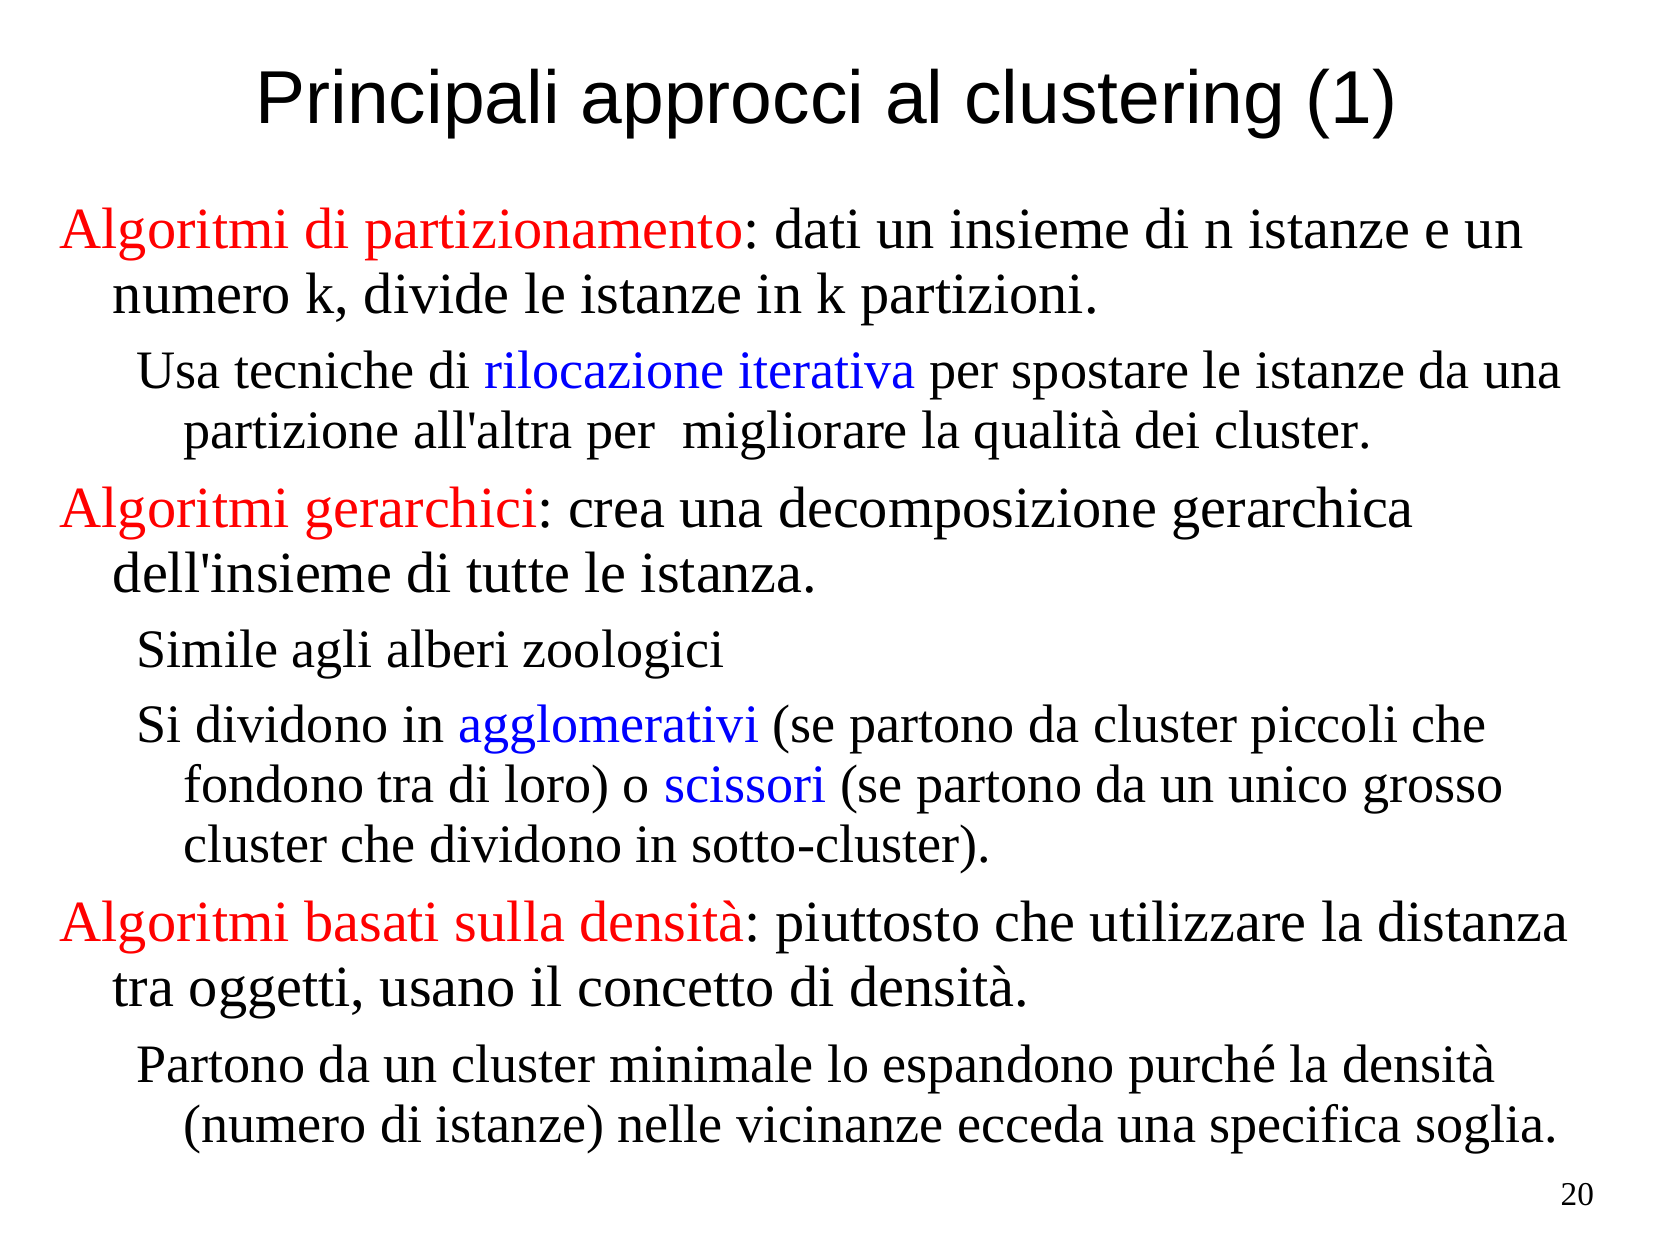

# Principali approcci al clustering (1)
Algoritmi di partizionamento: dati un insieme di n istanze e un numero k, divide le istanze in k partizioni.
Usa tecniche di rilocazione iterativa per spostare le istanze da una partizione all'altra per migliorare la qualità dei cluster.
Algoritmi gerarchici: crea una decomposizione gerarchica dell'insieme di tutte le istanza.
Simile agli alberi zoologici
Si dividono in agglomerativi (se partono da cluster piccoli che fondono tra di loro) o scissori (se partono da un unico grosso cluster che dividono in sotto-cluster).
Algoritmi basati sulla densità: piuttosto che utilizzare la distanza tra oggetti, usano il concetto di densità.
Partono da un cluster minimale lo espandono purché la densità (numero di istanze) nelle vicinanze ecceda una specifica soglia.